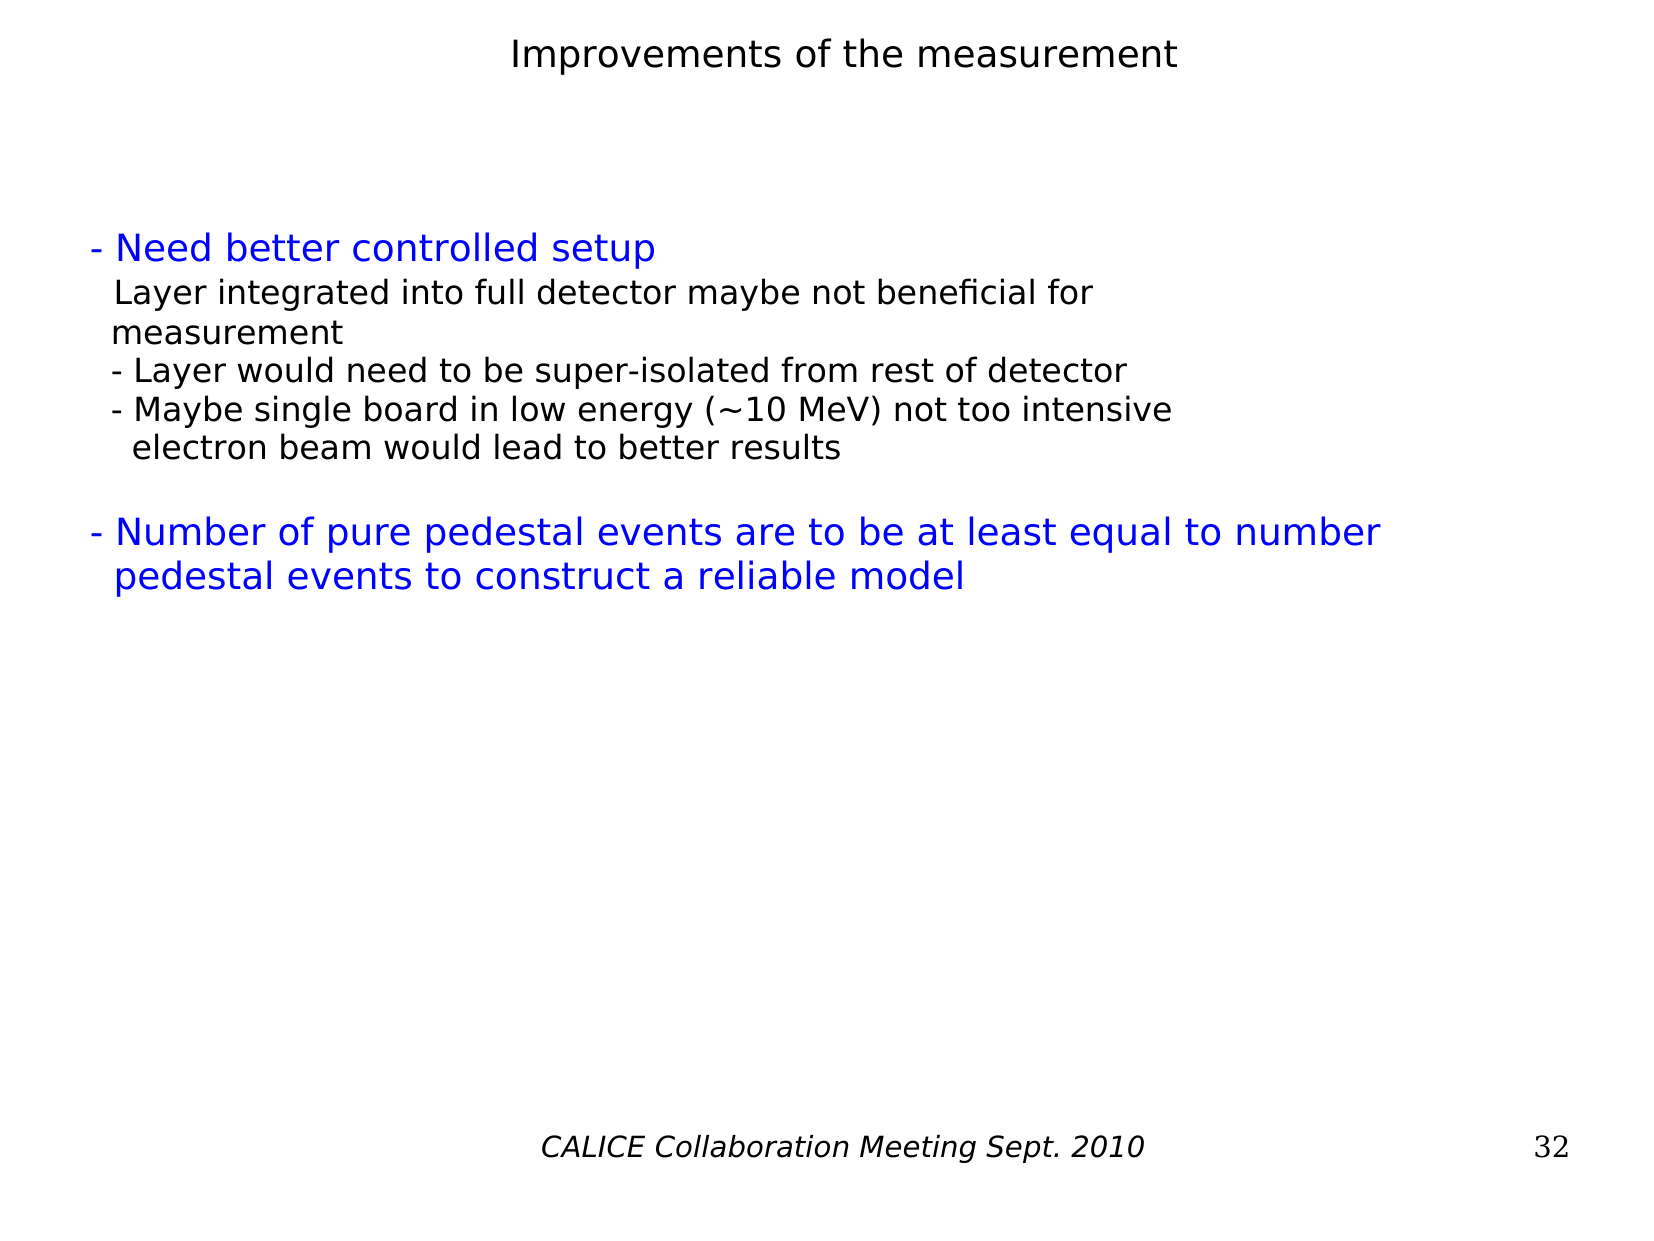

Improvements of the measurement
- Need better controlled setup
 Layer integrated into full detector maybe not beneficial for
 measurement
 - Layer would need to be super-isolated from rest of detector
 - Maybe single board in low energy (~10 MeV) not too intensive
 electron beam would lead to better results
- Number of pure pedestal events are to be at least equal to number
 pedestal events to construct a reliable model
32